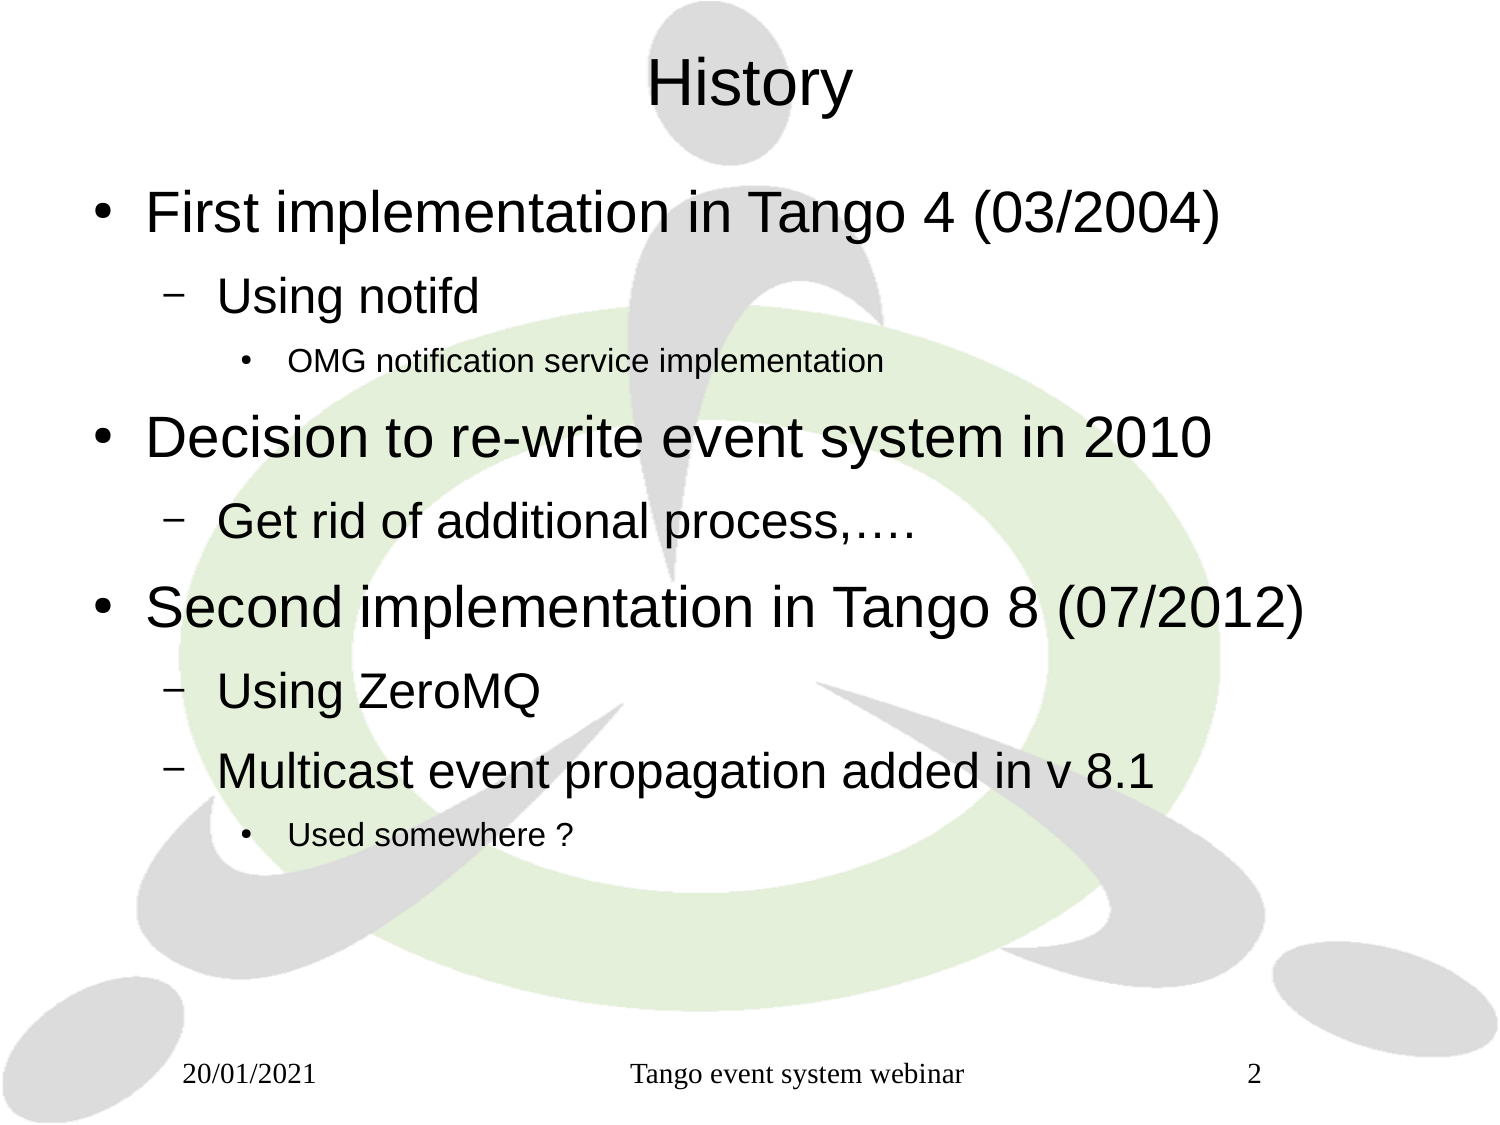

# History
First implementation in Tango 4 (03/2004)
Using notifd
OMG notification service implementation
Decision to re-write event system in 2010
Get rid of additional process,….
Second implementation in Tango 8 (07/2012)
Using ZeroMQ
Multicast event propagation added in v 8.1
Used somewhere ?
20/01/2021
Tango event system webinar
2